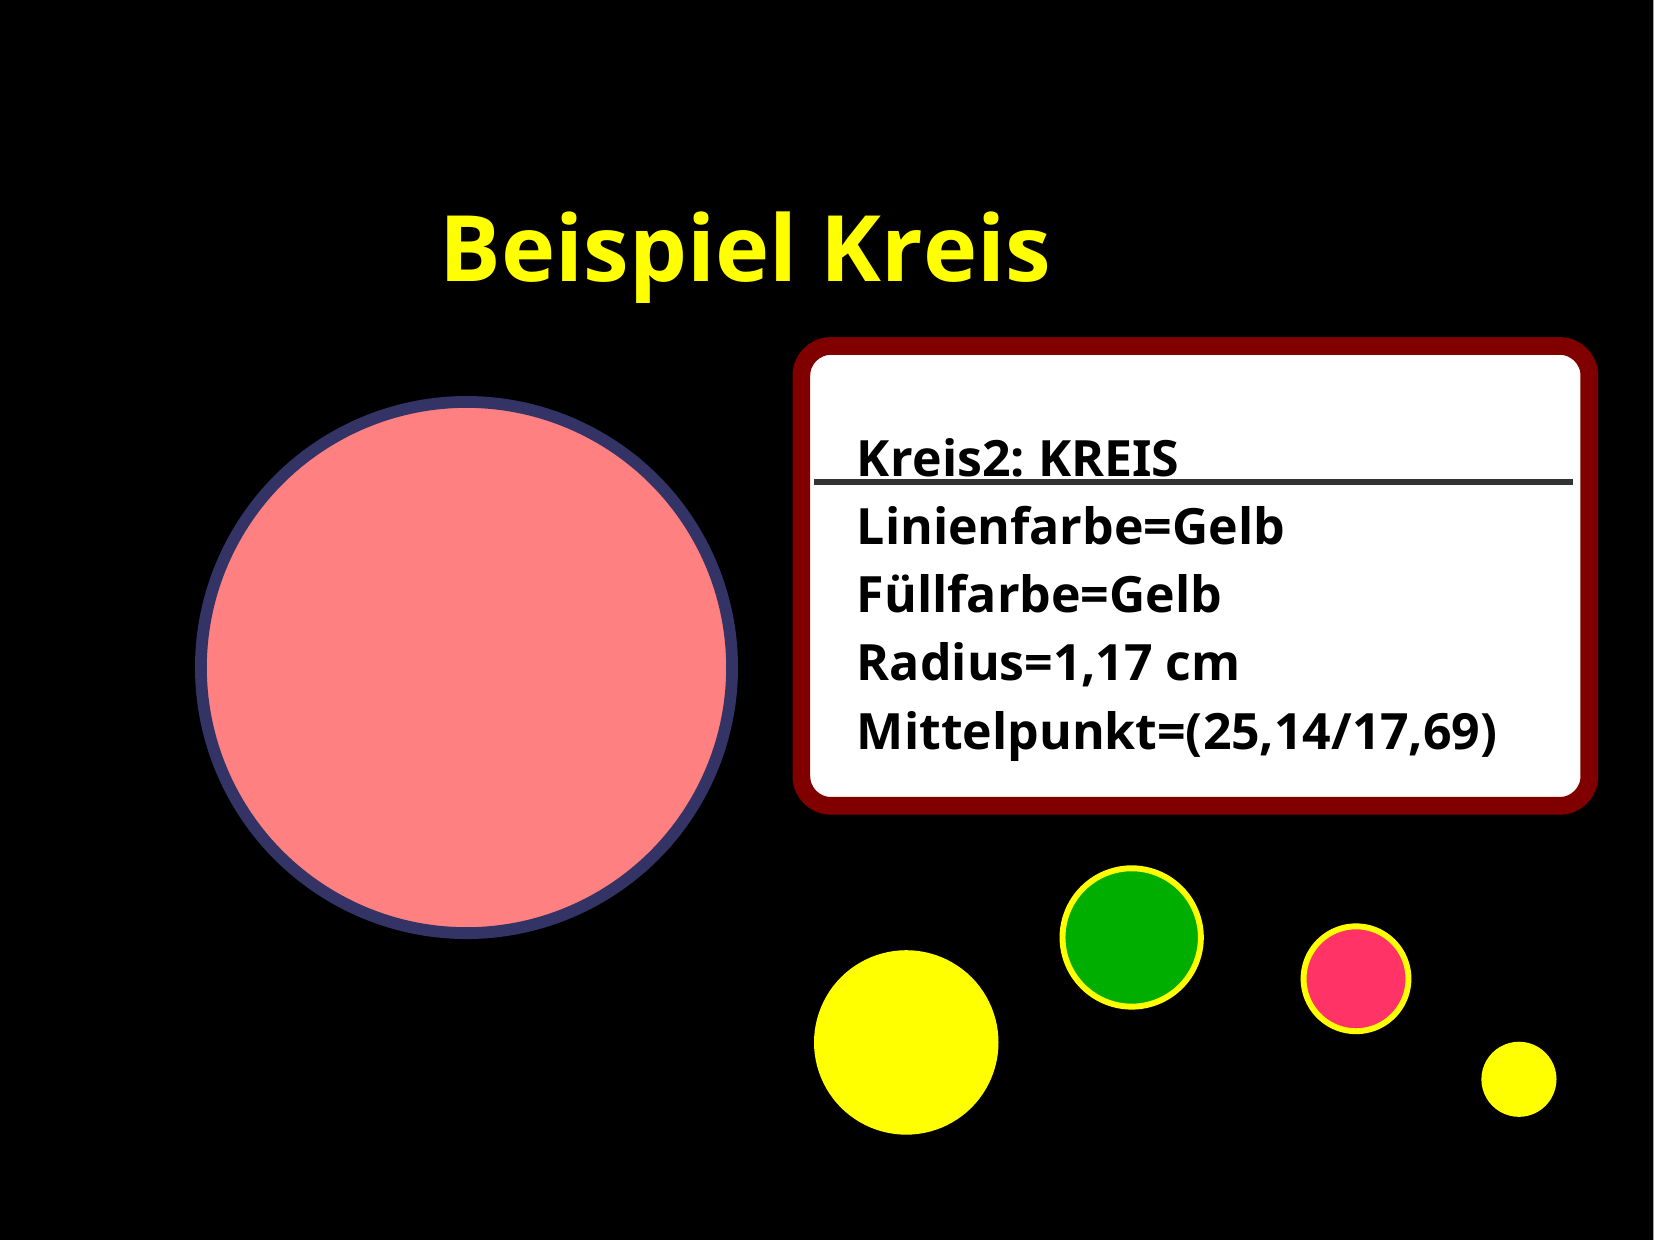

Beispiel Kreis
Kreis2: KREIS
Linienfarbe=Gelb
Füllfarbe=Gelb
Radius=1,17 cm
Mittelpunkt=(25,14/17,69)
Kreis1
Linienfarbe=Sun1
Füllfarbe=Lachs
Radius=9cm
Mittelpunkt=(3,4/6,81)